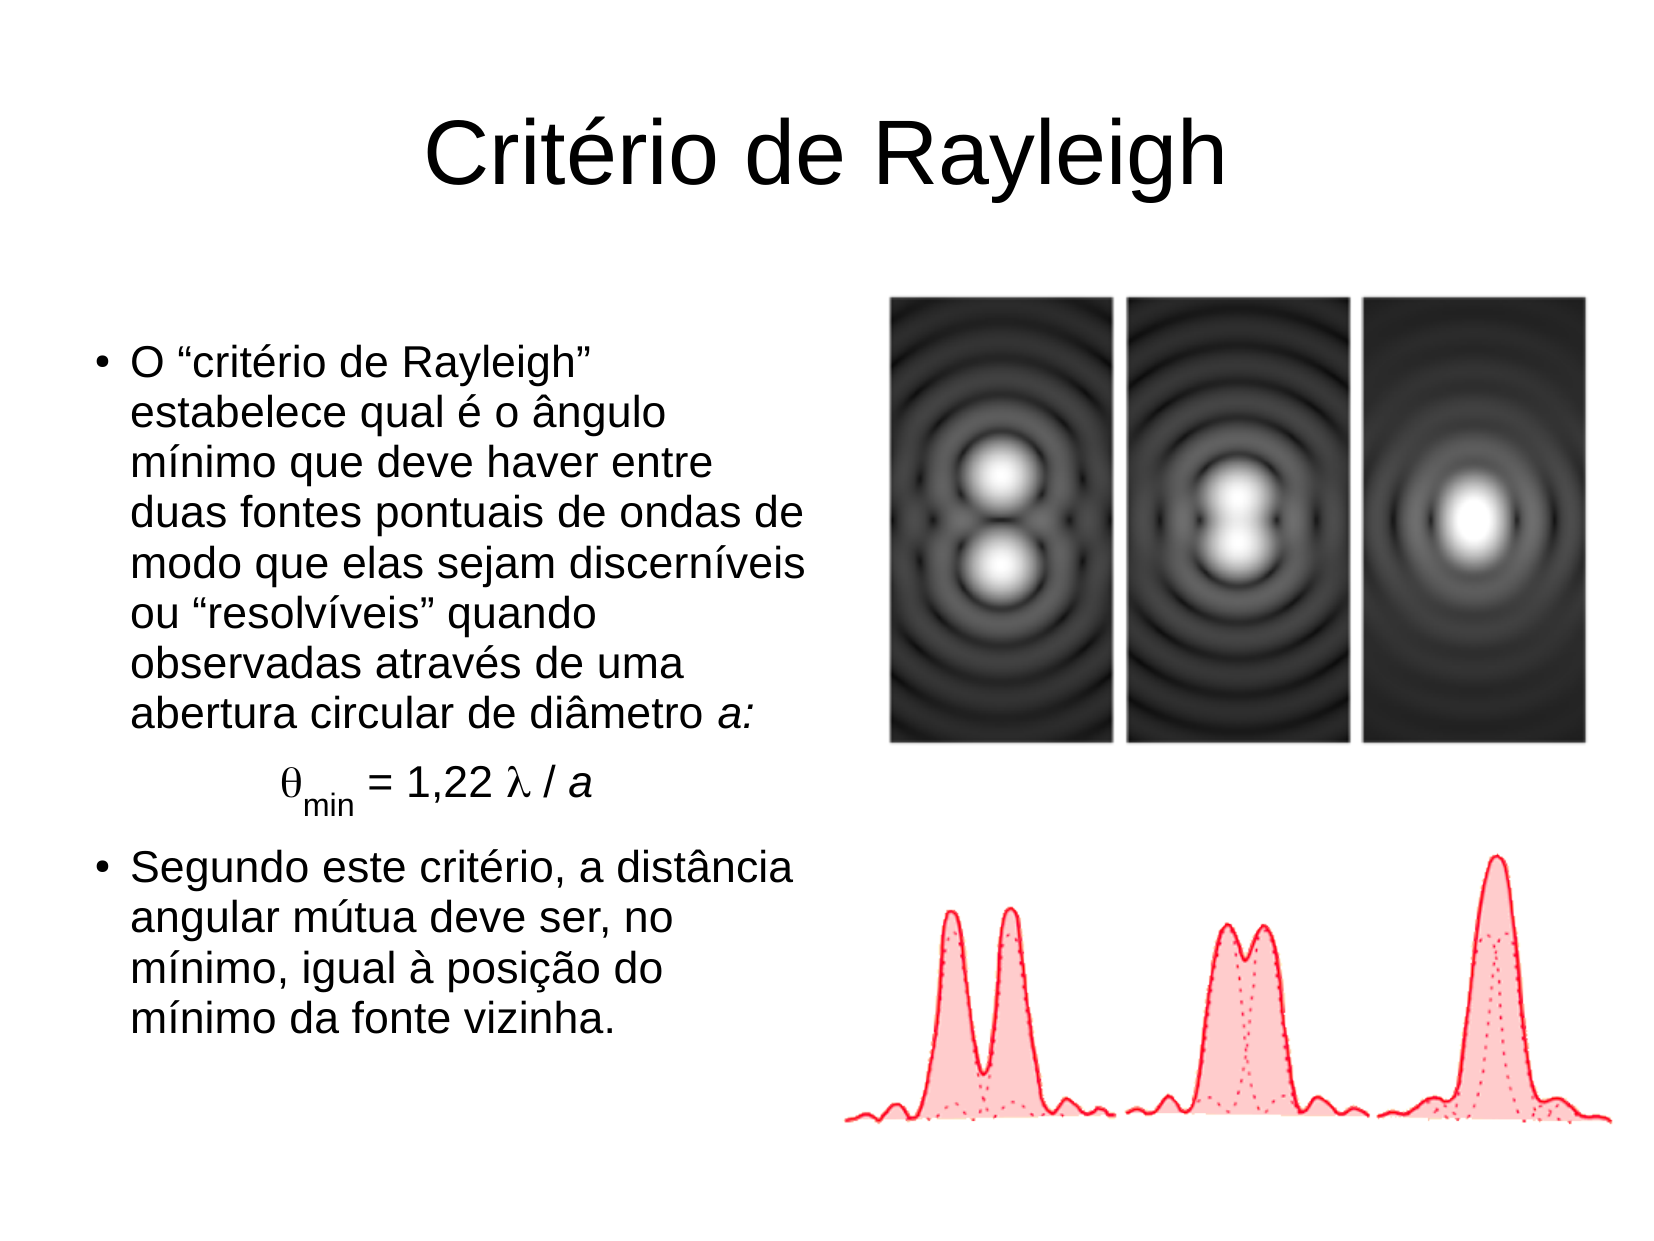

# Critério de Rayleigh
O “critério de Rayleigh” estabelece qual é o ângulo mínimo que deve haver entre duas fontes pontuais de ondas de modo que elas sejam discerníveis ou “resolvíveis” quando observadas através de uma abertura circular de diâmetro a:
qmin = 1,22 l / a
Segundo este critério, a distância angular mútua deve ser, no mínimo, igual à posição do mínimo da fonte vizinha.